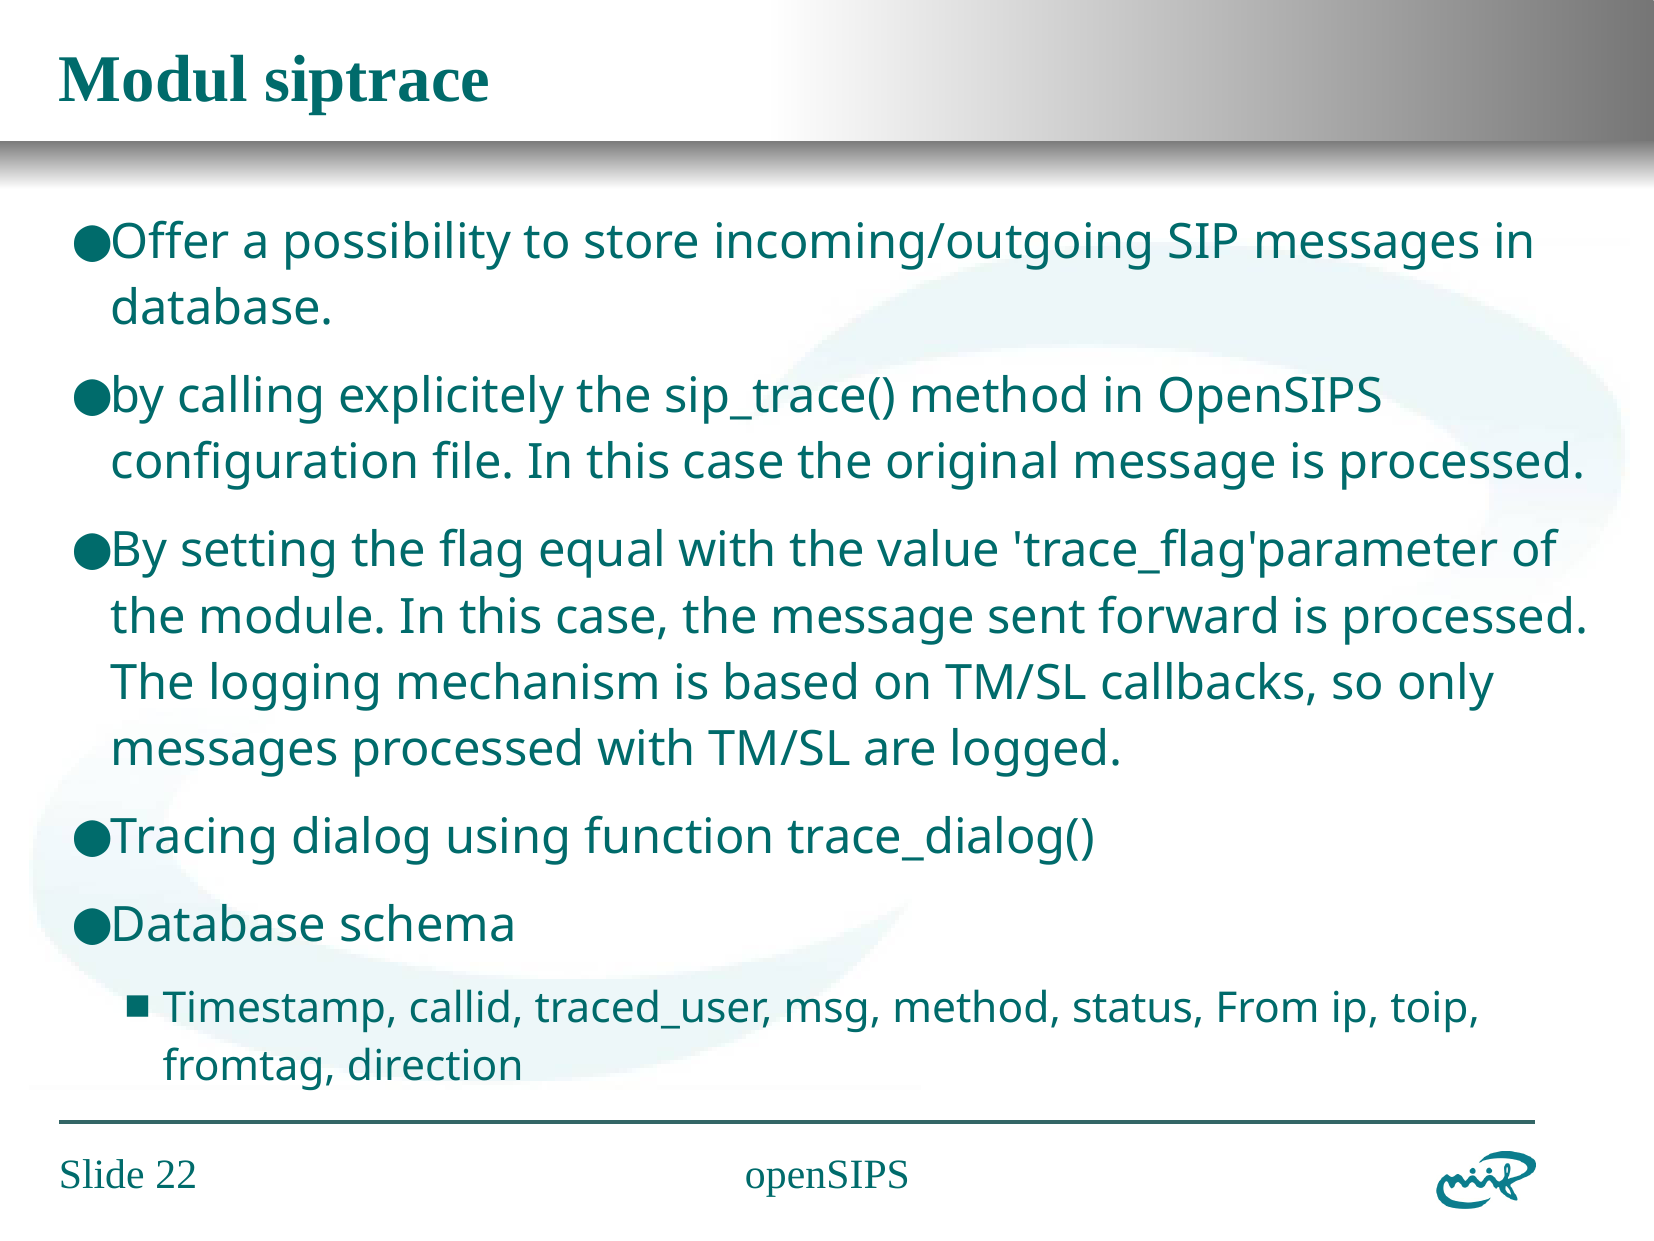

# Modul siptrace
Offer a possibility to store incoming/outgoing SIP messages in database.
by calling explicitely the sip_trace() method in OpenSIPS configuration file. In this case the original message is processed.
By setting the flag equal with the value 'trace_flag'parameter of the module. In this case, the message sent forward is processed. The logging mechanism is based on TM/SL callbacks, so only messages processed with TM/SL are logged.
Tracing dialog using function trace_dialog()
Database schema
Timestamp, callid, traced_user, msg, method, status, From ip, toip, fromtag, direction
22
openSIPS